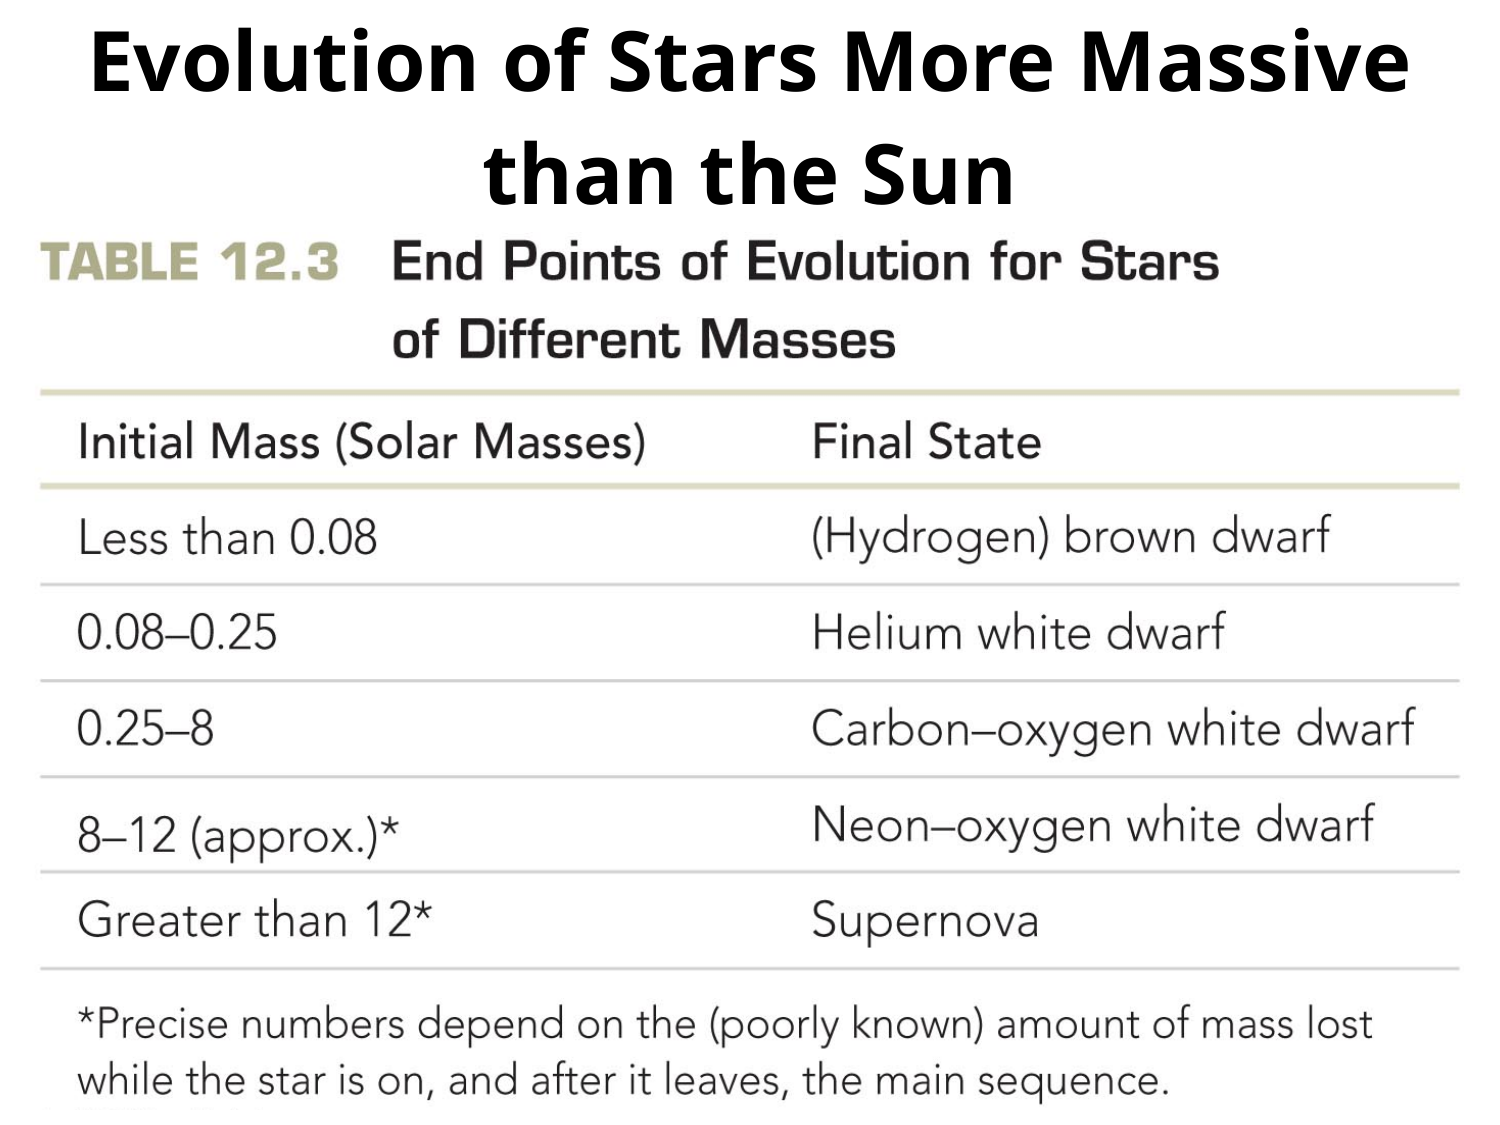

# Evolution of Stars More Massive than the Sun